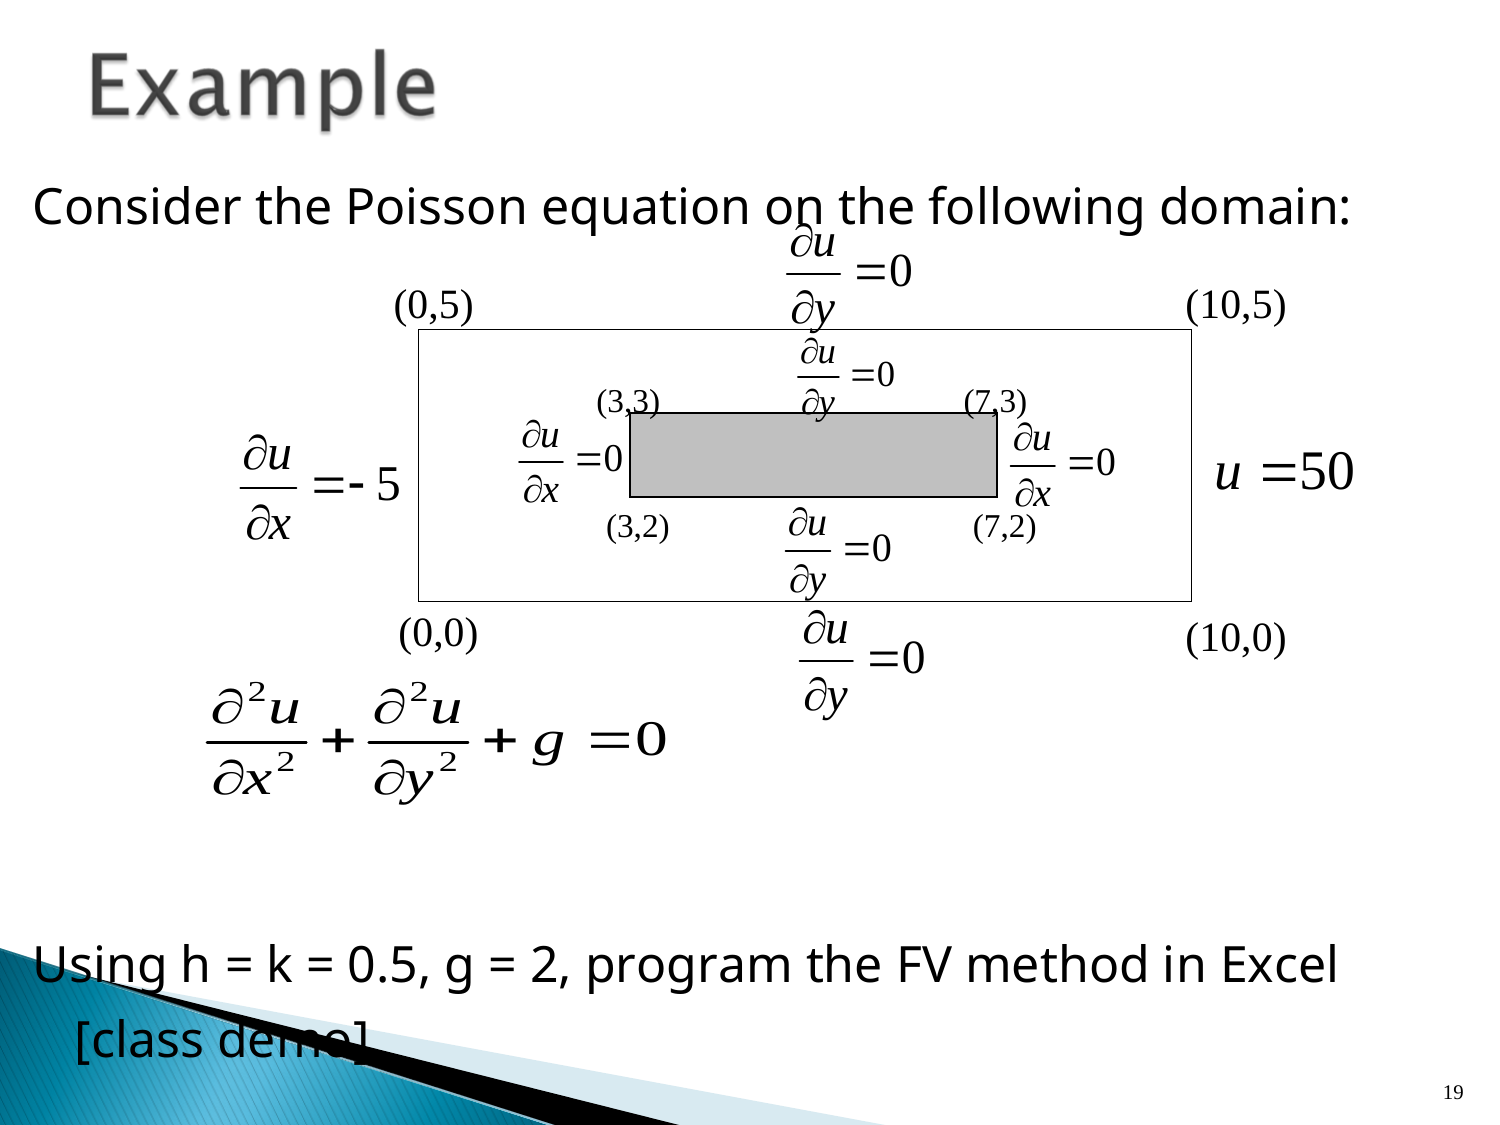

# Consider the Poisson equation on the following domain:
Using h = k = 0.5, g = 2, program the FV method in Excel [class demo]
(0,5)
(10,5)
(3,3)
(7,3)
(3,2)
(7,2)
(0,0)
(10,0)